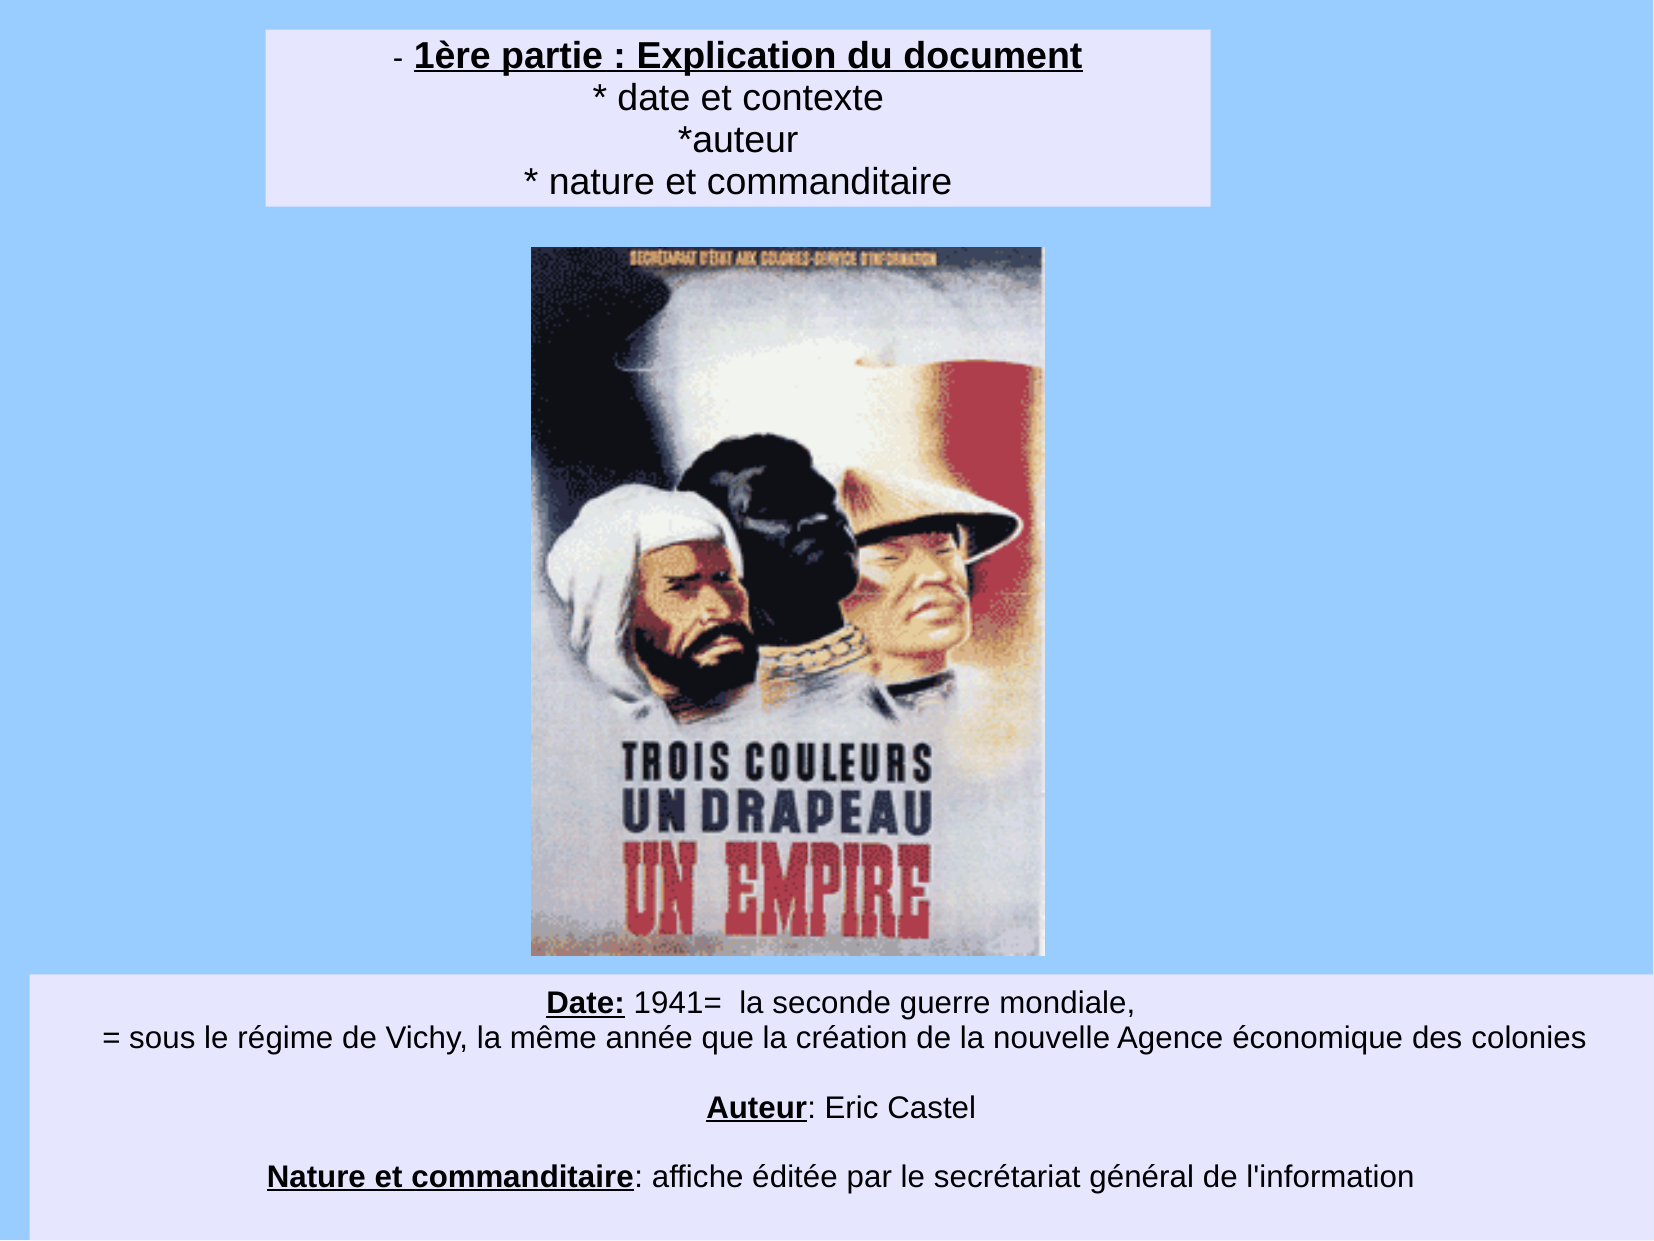

- 1ère partie : Explication du document
* date et contexte
*auteur
* nature et commanditaire
Date: 1941= la seconde guerre mondiale,
 = sous le régime de Vichy, la même année que la création de la nouvelle Agence économique des colonies
Auteur: Eric Castel
Nature et commanditaire: affiche éditée par le secrétariat général de l'information